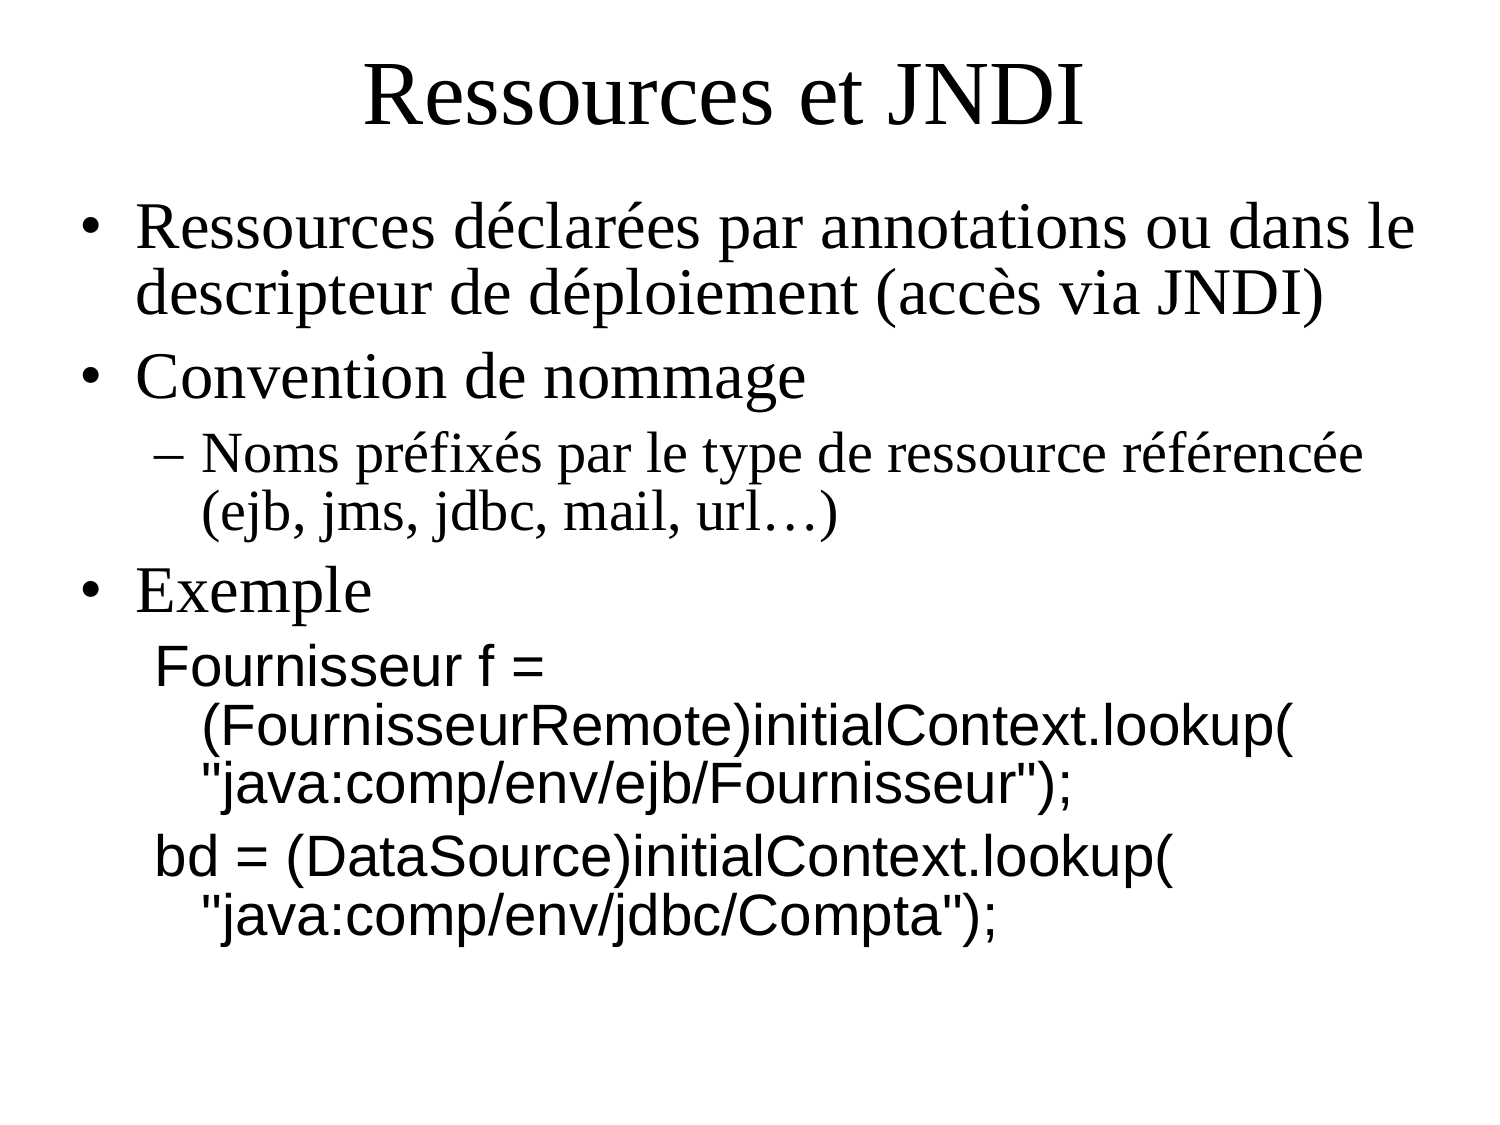

# Ressources et JNDI
Ressources déclarées par annotations ou dans le descripteur de déploiement (accès via JNDI)
Convention de nommage
Noms préfixés par le type de ressource référencée (ejb, jms, jdbc, mail, url…)
Exemple
Fournisseur f = (FournisseurRemote)initialContext.lookup(
"java:comp/env/ejb/Fournisseur");
bd = (DataSource)initialContext.lookup(
"java:comp/env/jdbc/Compta");